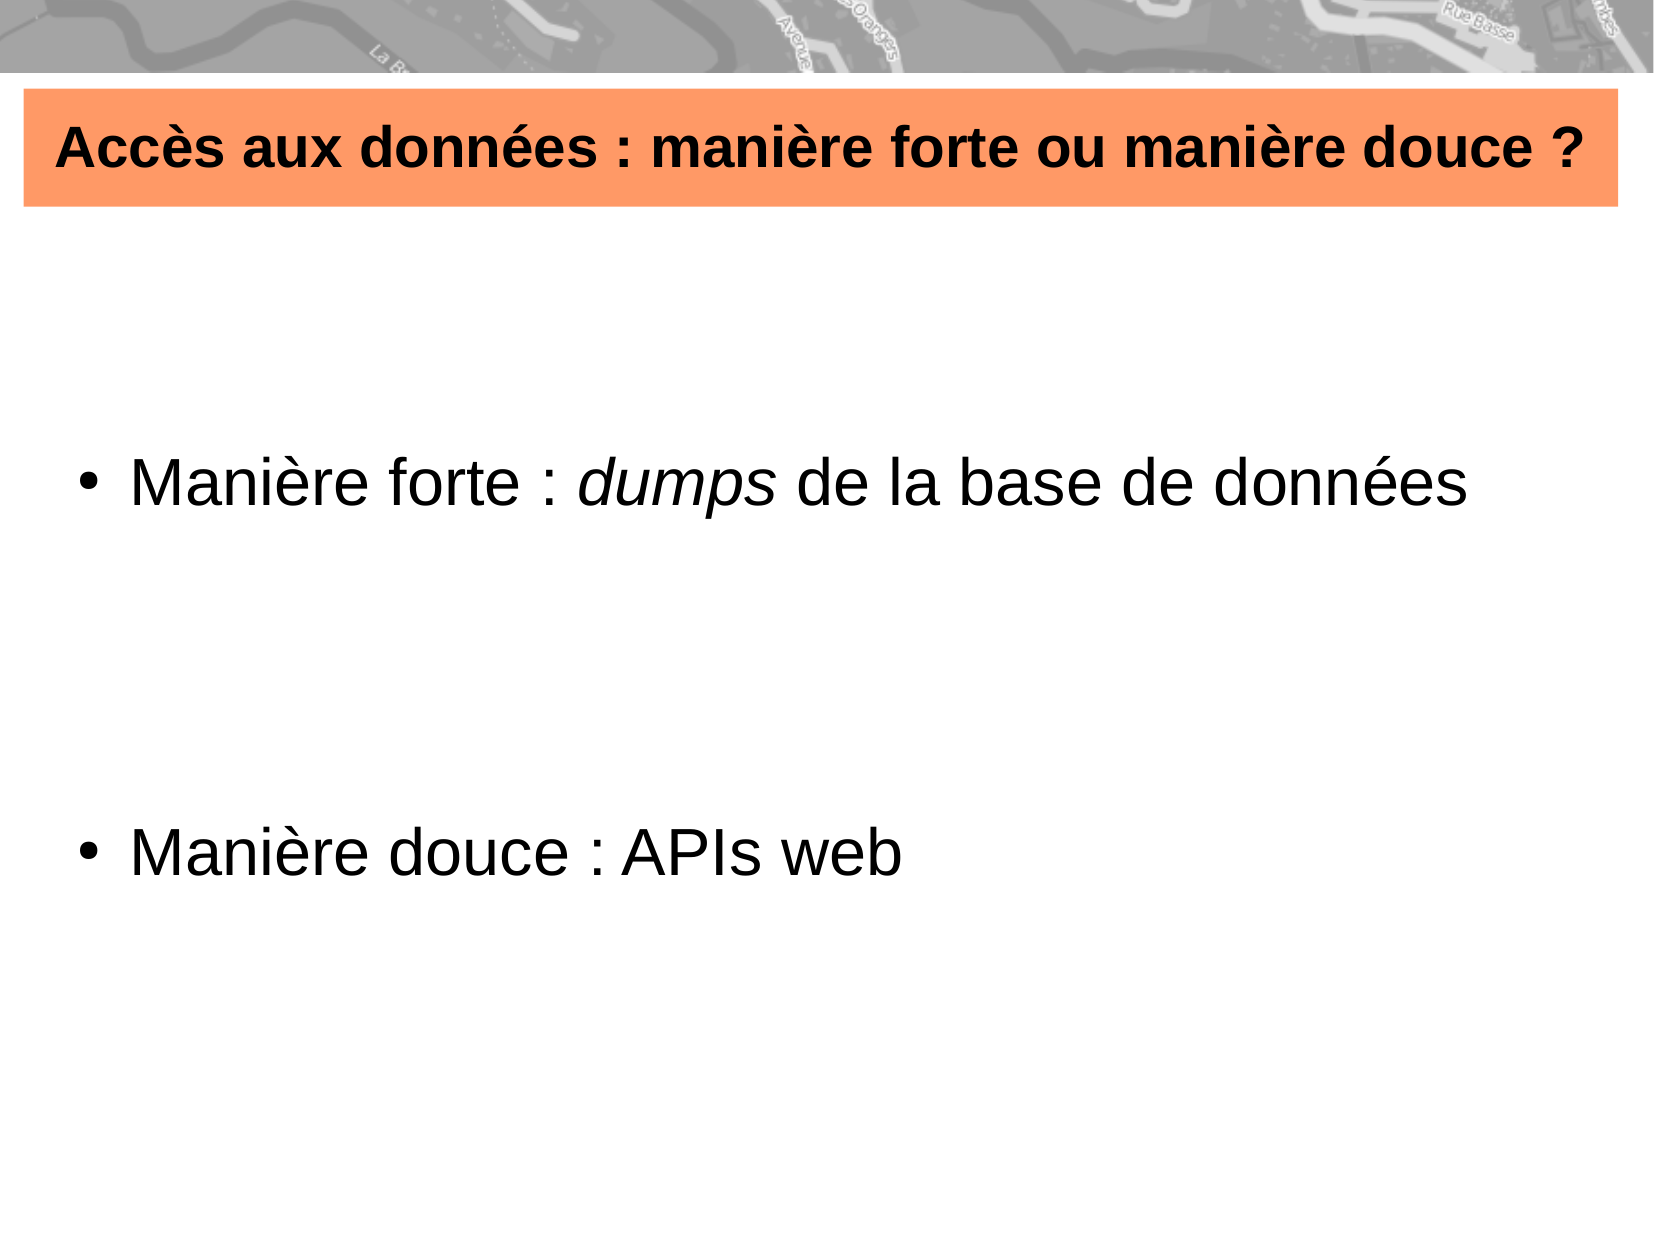

| | | | |
| --- | --- | --- | --- |
Accès aux données : manière forte ou manière douce ?
# Manière forte : dumps de la base de données
Manière douce : APIs web